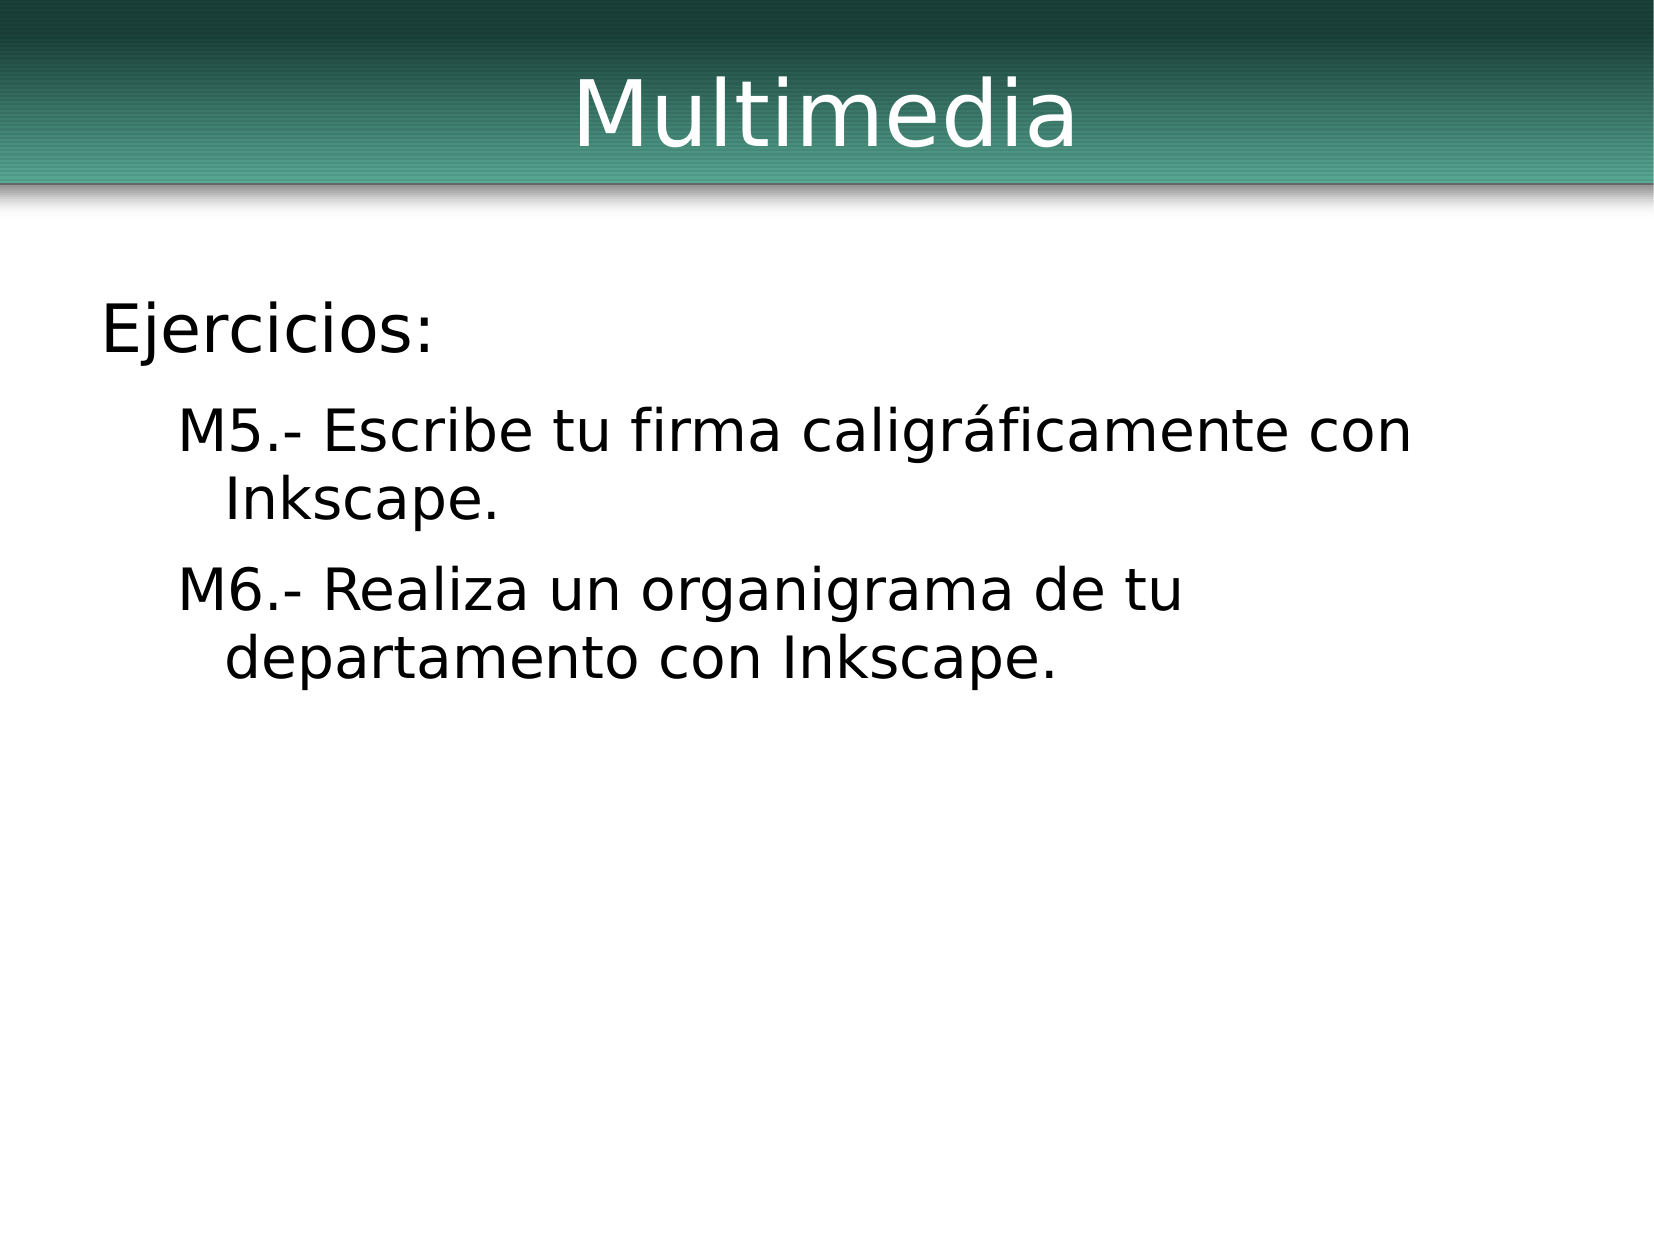

# Multimedia
Ejercicios:
M5.- Escribe tu firma caligráficamente con Inkscape.
M6.- Realiza un organigrama de tu departamento con Inkscape.